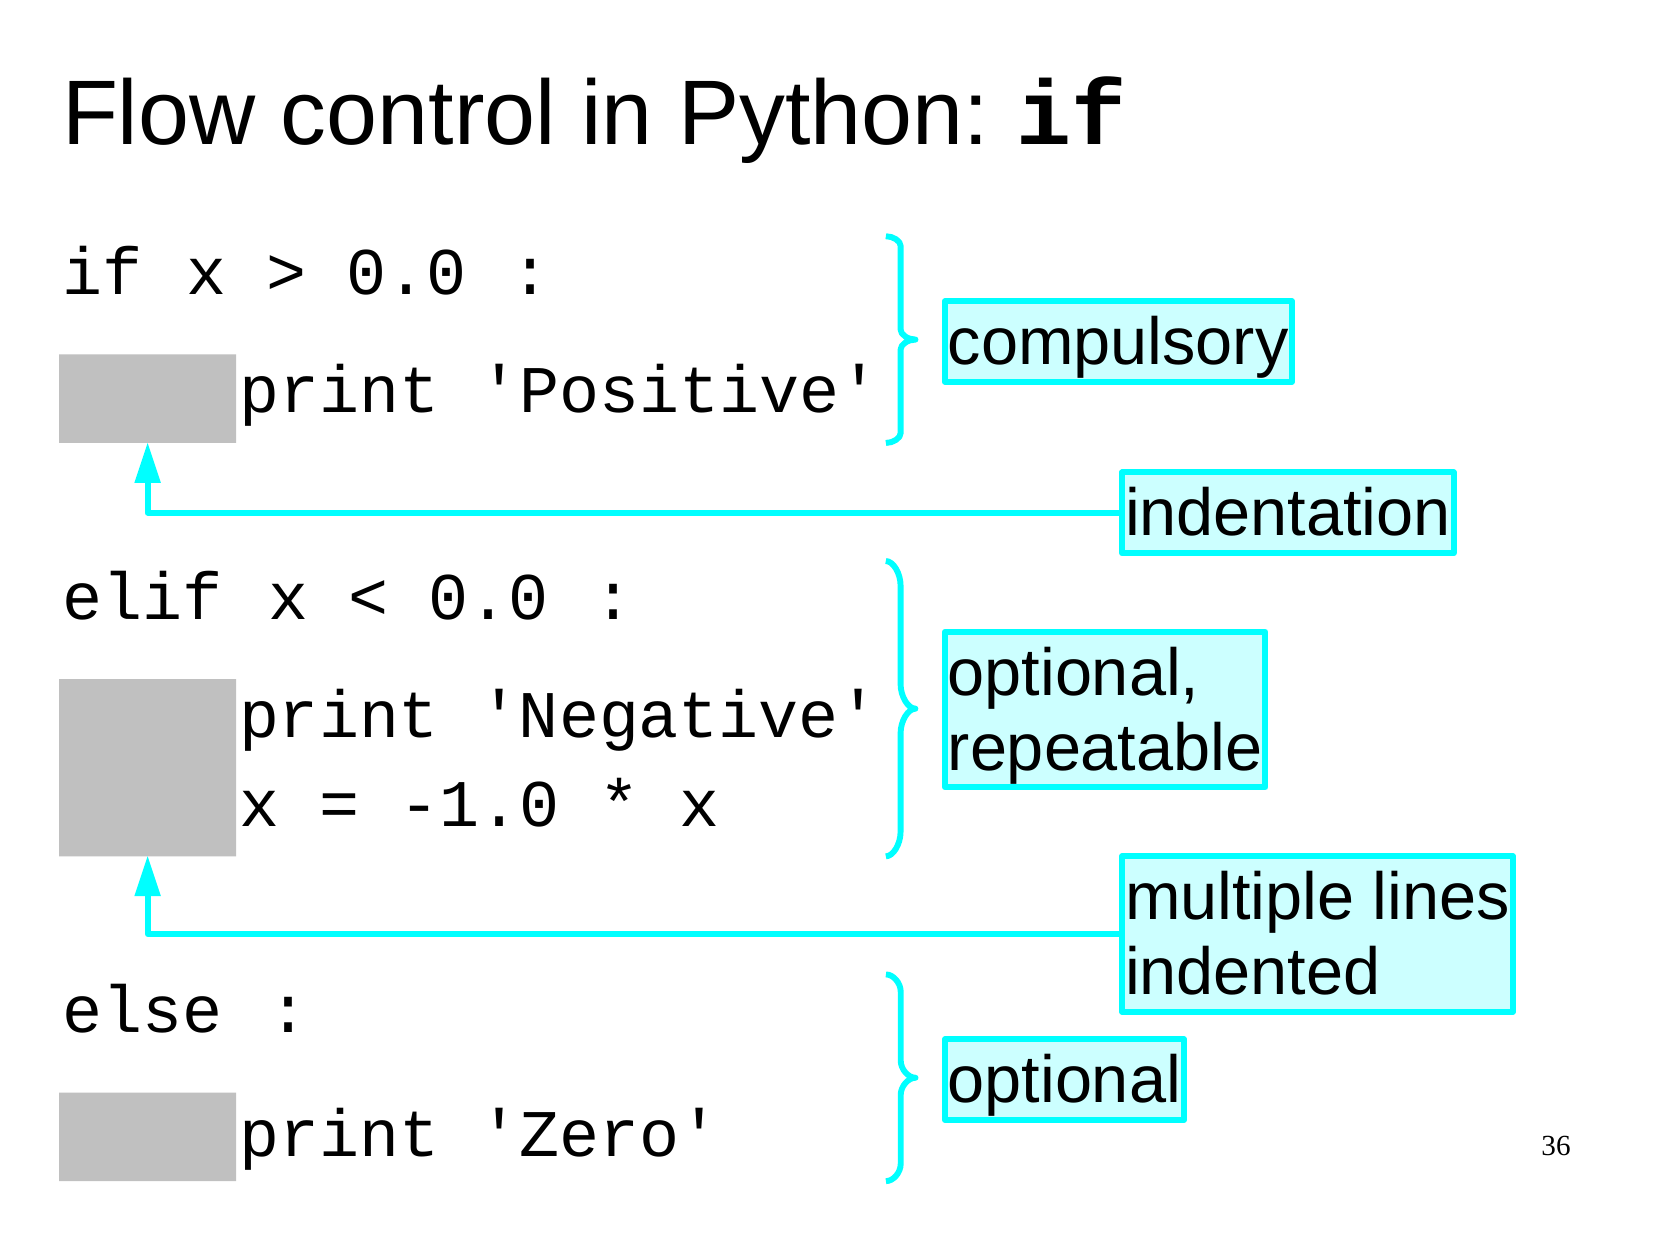

Flow control in Python: if
if
x > 0.0
:
compulsory
print 'Positive'
indentation
elif
x < 0.0
:
optional,
repeatable
print 'Negative'
x = -1.0 * x
multiple lines
indented
else
:
optional
print 'Zero'
36